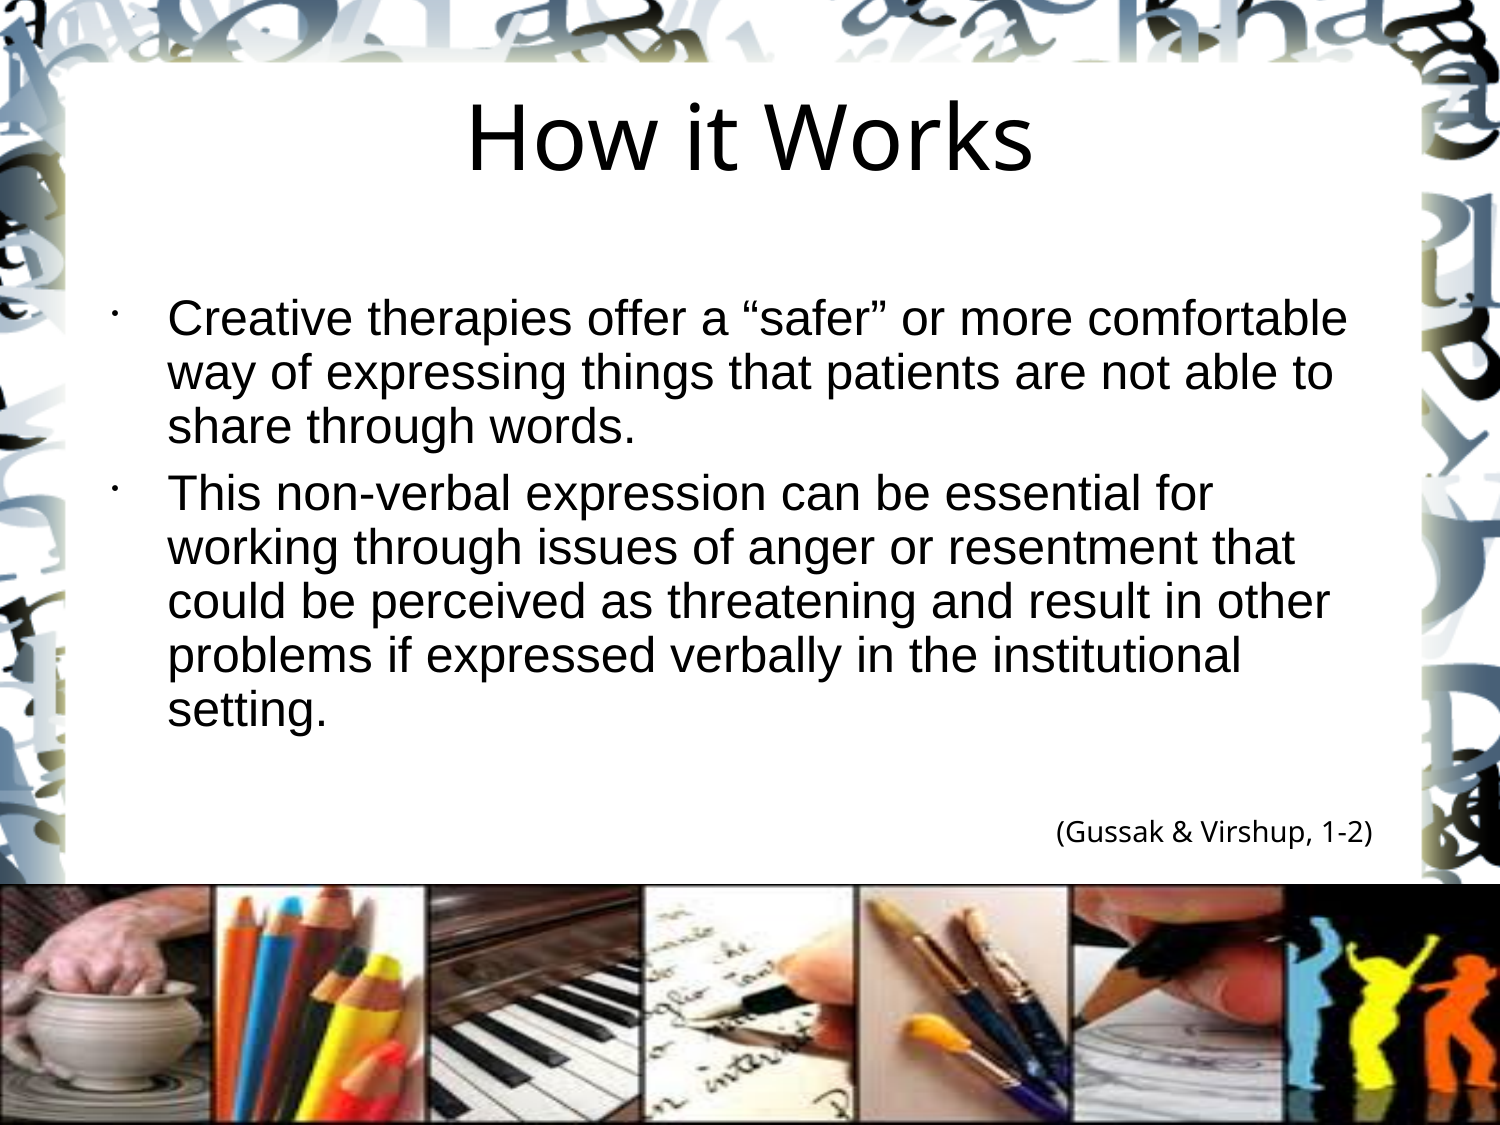

# How it Works
Creative therapies offer a “safer” or more comfortable way of expressing things that patients are not able to share through words.
This non-verbal expression can be essential for working through issues of anger or resentment that could be perceived as threatening and result in other problems if expressed verbally in the institutional setting.
(Gussak & Virshup, 1-2)